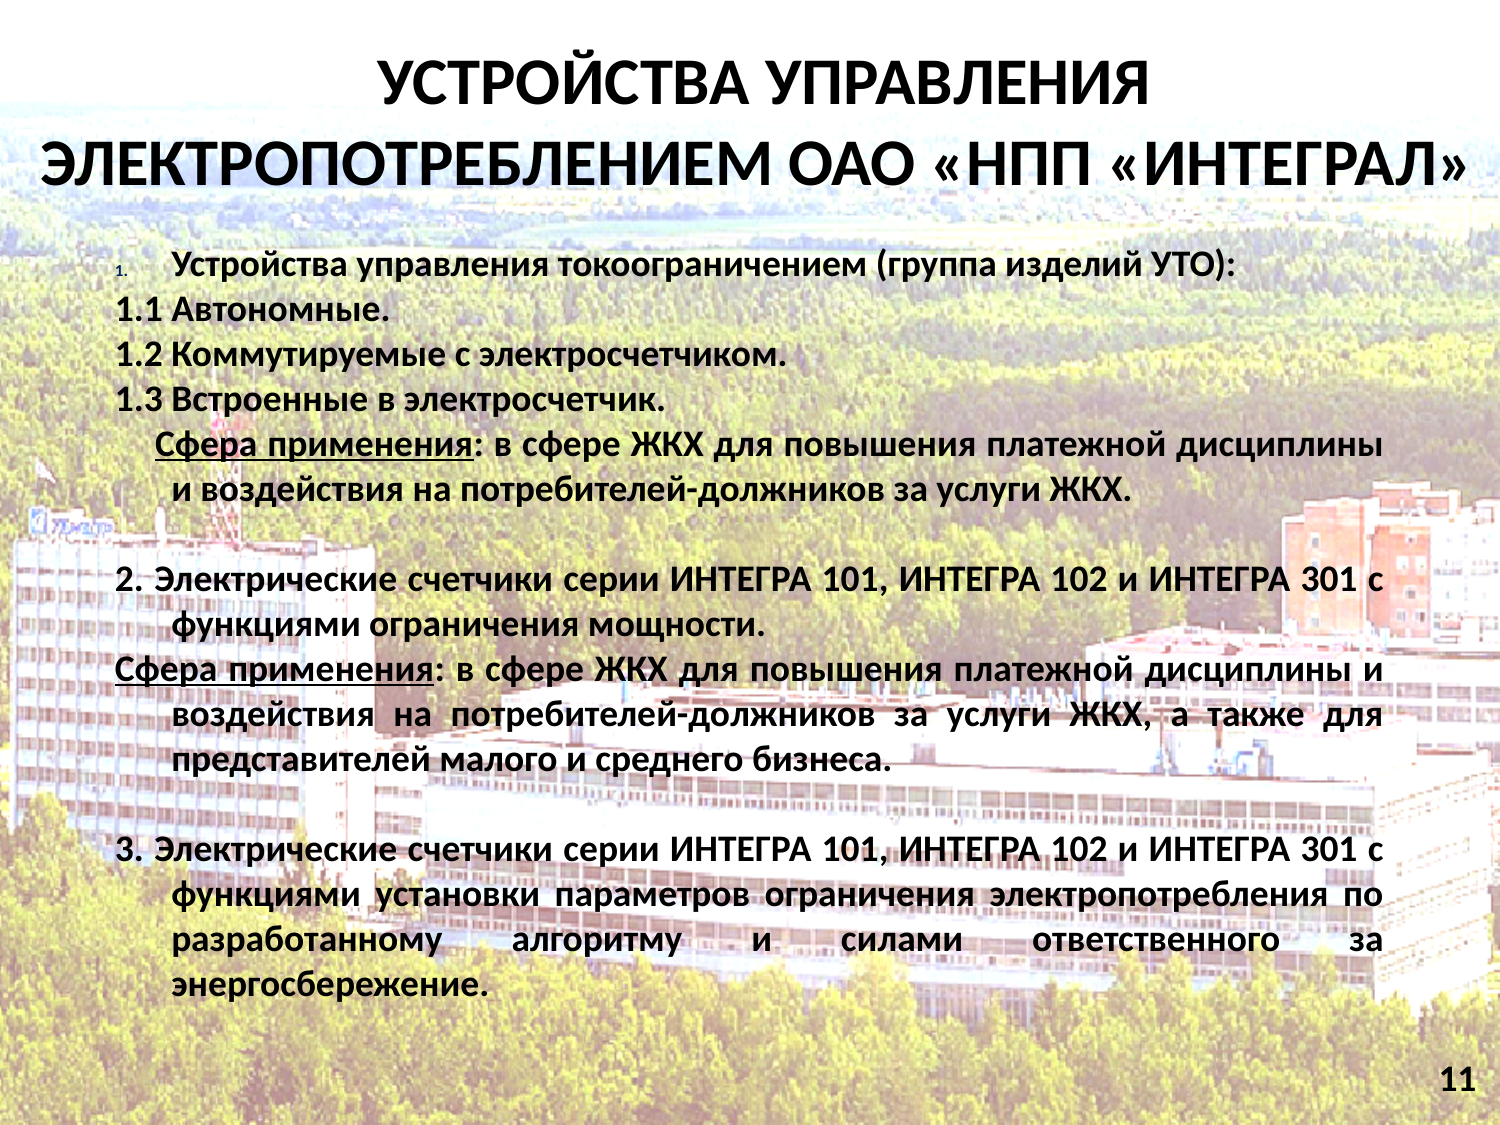

УСТРОЙСТВА УПРАВЛЕНИЯ ЭЛЕКТРОПОТРЕБЛЕНИЕМ ОАО «НПП «ИНТЕГРАЛ»
Устройства управления токоограничением (группа изделий УТО):
1.1 Автономные.
1.2 Коммутируемые с электросчетчиком.
1.3 Встроенные в электросчетчик.
 Сфера применения: в сфере ЖКХ для повышения платежной дисциплины и воздействия на потребителей-должников за услуги ЖКХ.
2. Электрические счетчики серии ИНТЕГРА 101, ИНТЕГРА 102 и ИНТЕГРА 301 с функциями ограничения мощности.
Сфера применения: в сфере ЖКХ для повышения платежной дисциплины и воздействия на потребителей-должников за услуги ЖКХ, а также для представителей малого и среднего бизнеса.
3. Электрические счетчики серии ИНТЕГРА 101, ИНТЕГРА 102 и ИНТЕГРА 301 с функциями установки параметров ограничения электропотребления по разработанному алгоритму и силами ответственного за энергосбережение.
11